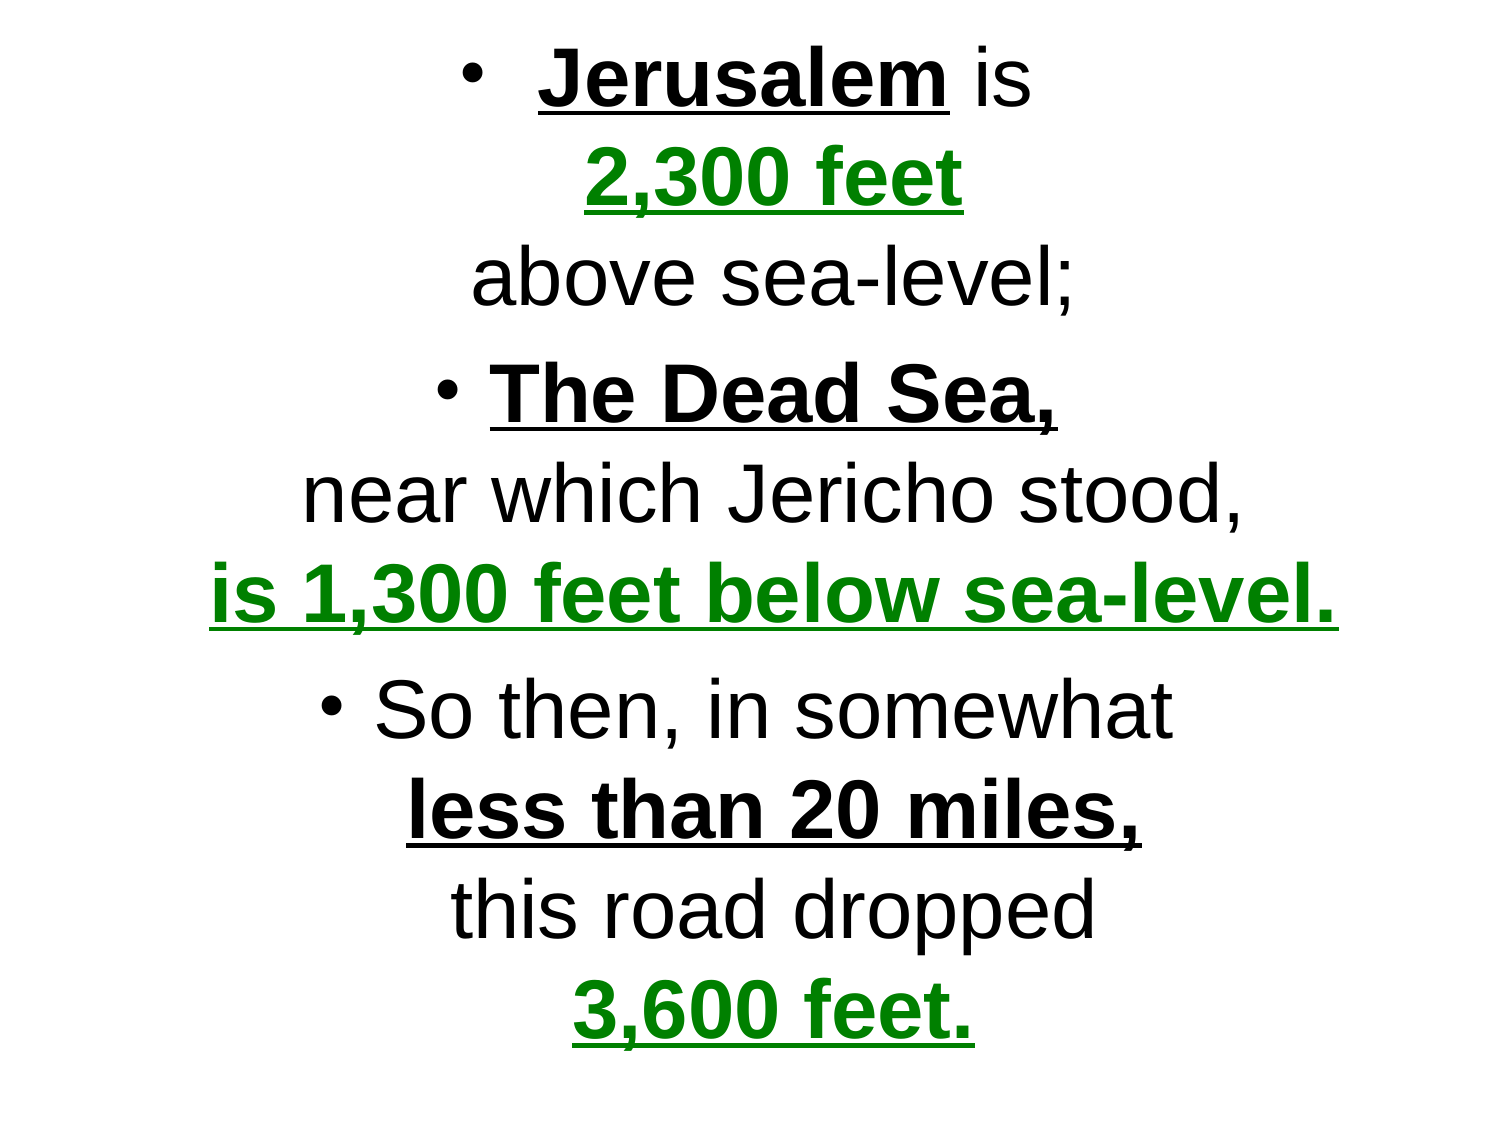

# Jerusalem is 2,300 feet above sea-level;
The Dead Sea,
near which Jericho stood,
is 1,300 feet below sea-level.
So then, in somewhat
less than 20 miles,
this road dropped
3,600 feet.
8